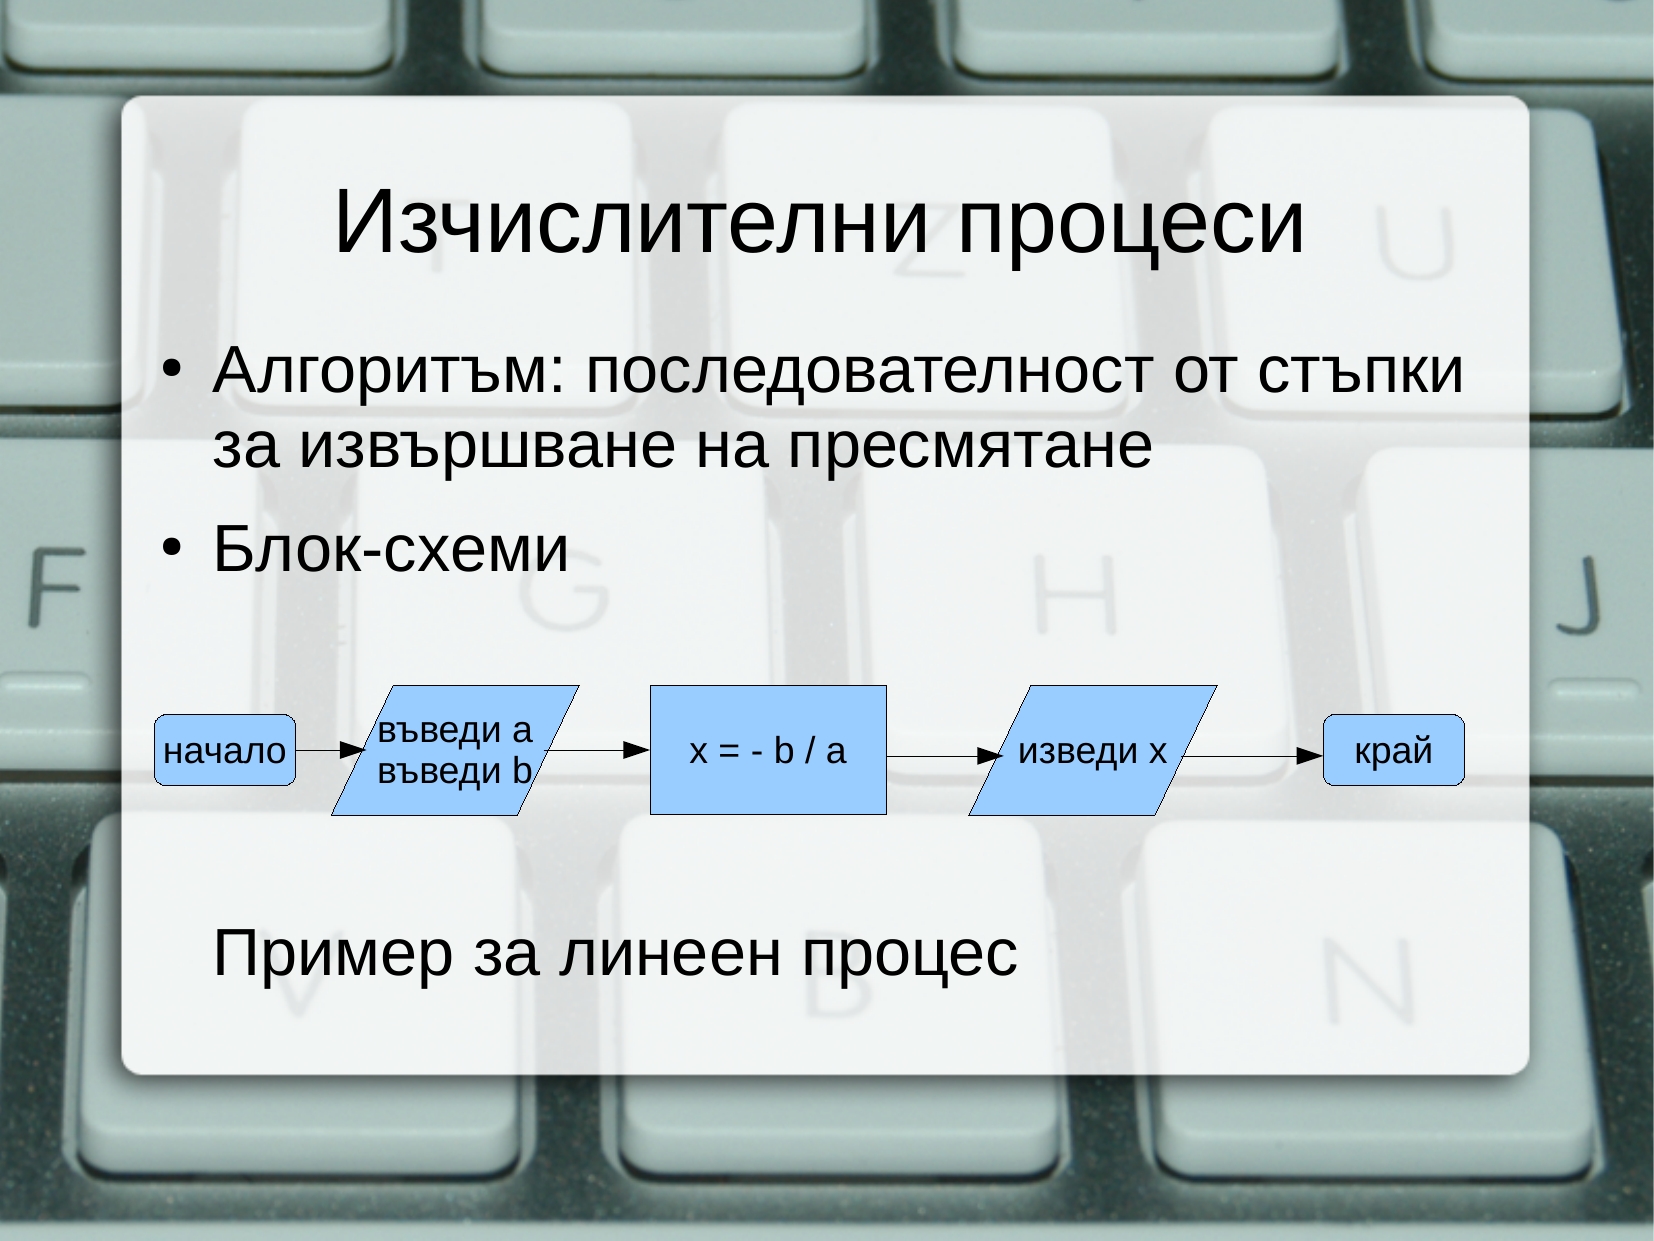

# Изчислителни процеси
Алгоритъм: последователност от стъпки за извършване на пресмятане
Блок-схеми
Пример за линеен процес
въведи a
въведи b
x = - b / a
изведи x
начало
край